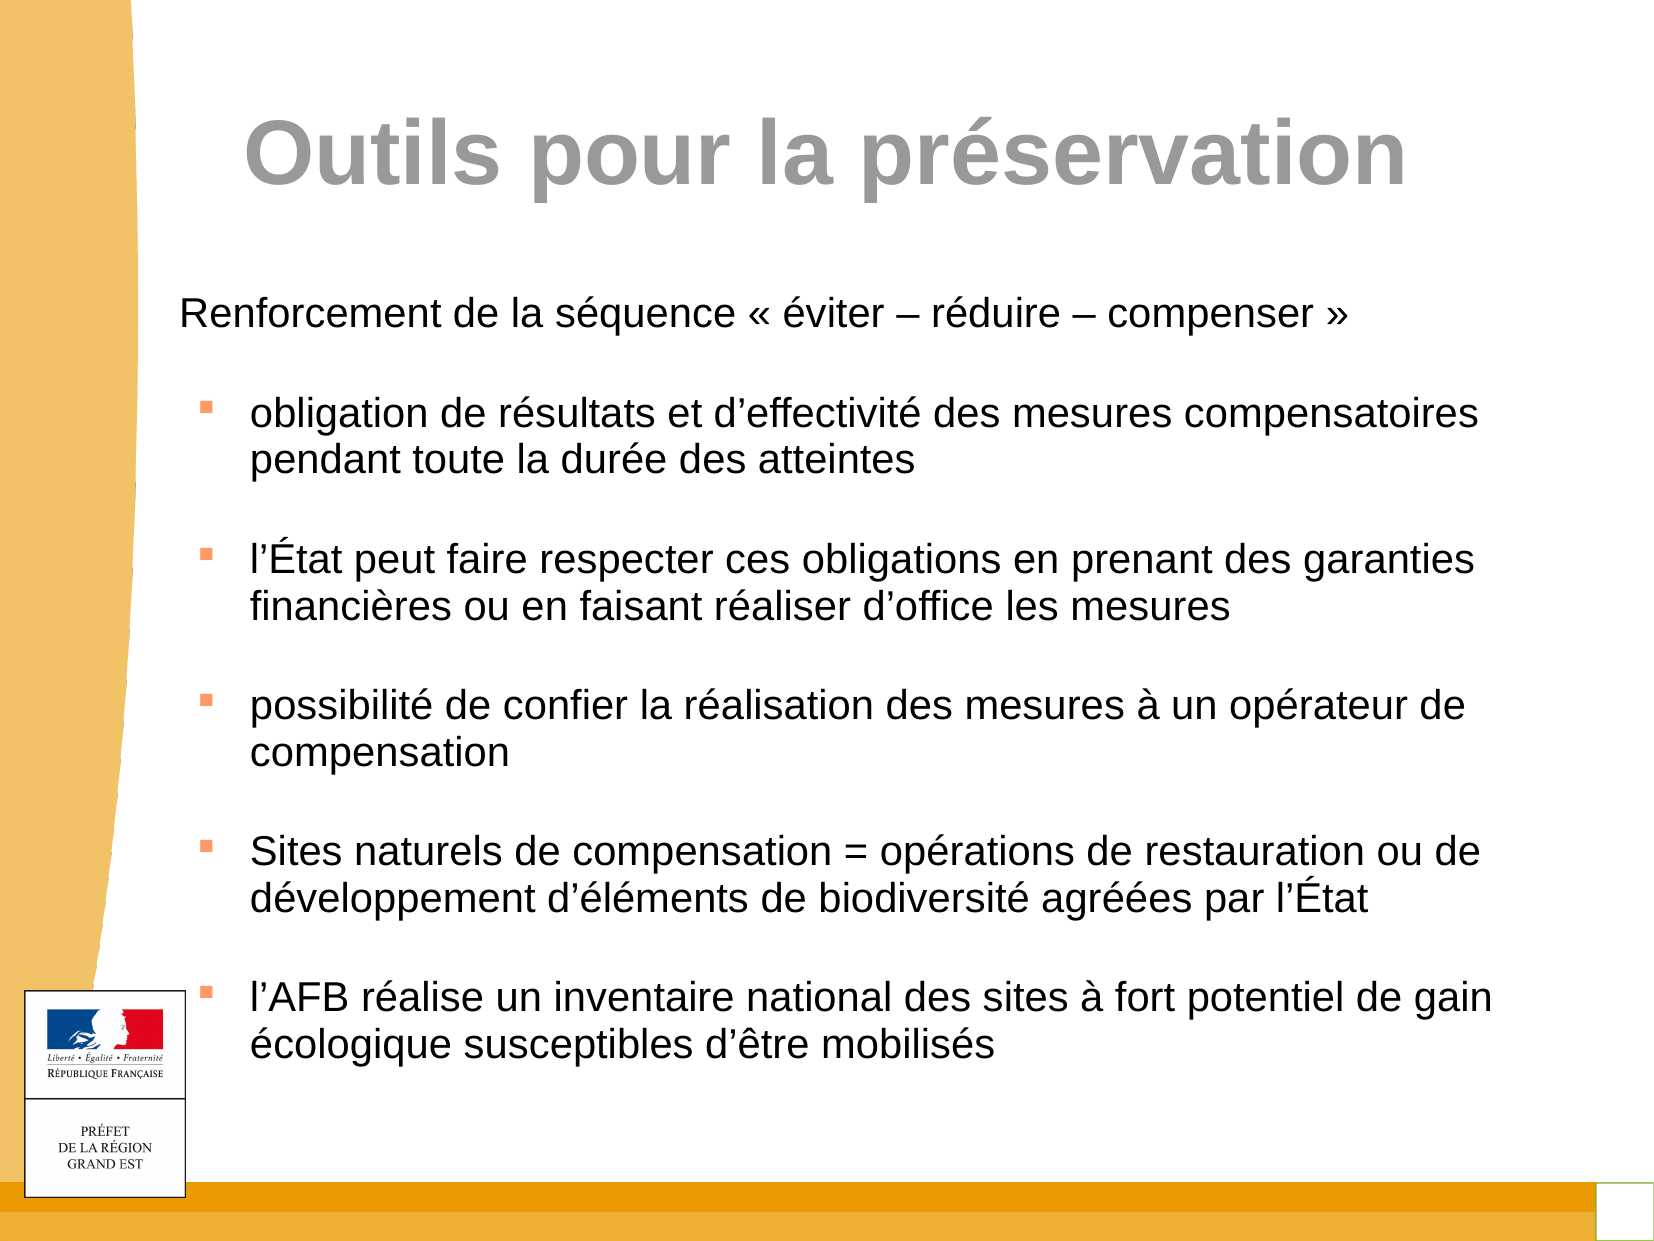

# Outils pour la préservation
Renforcement de la séquence « éviter – réduire – compenser »
obligation de résultats et d’effectivité des mesures compensatoires pendant toute la durée des atteintes
l’État peut faire respecter ces obligations en prenant des garanties financières ou en faisant réaliser d’office les mesures
possibilité de confier la réalisation des mesures à un opérateur de compensation
Sites naturels de compensation = opérations de restauration ou de développement d’éléments de biodiversité agréées par l’État
l’AFB réalise un inventaire national des sites à fort potentiel de gain écologique susceptibles d’être mobilisés